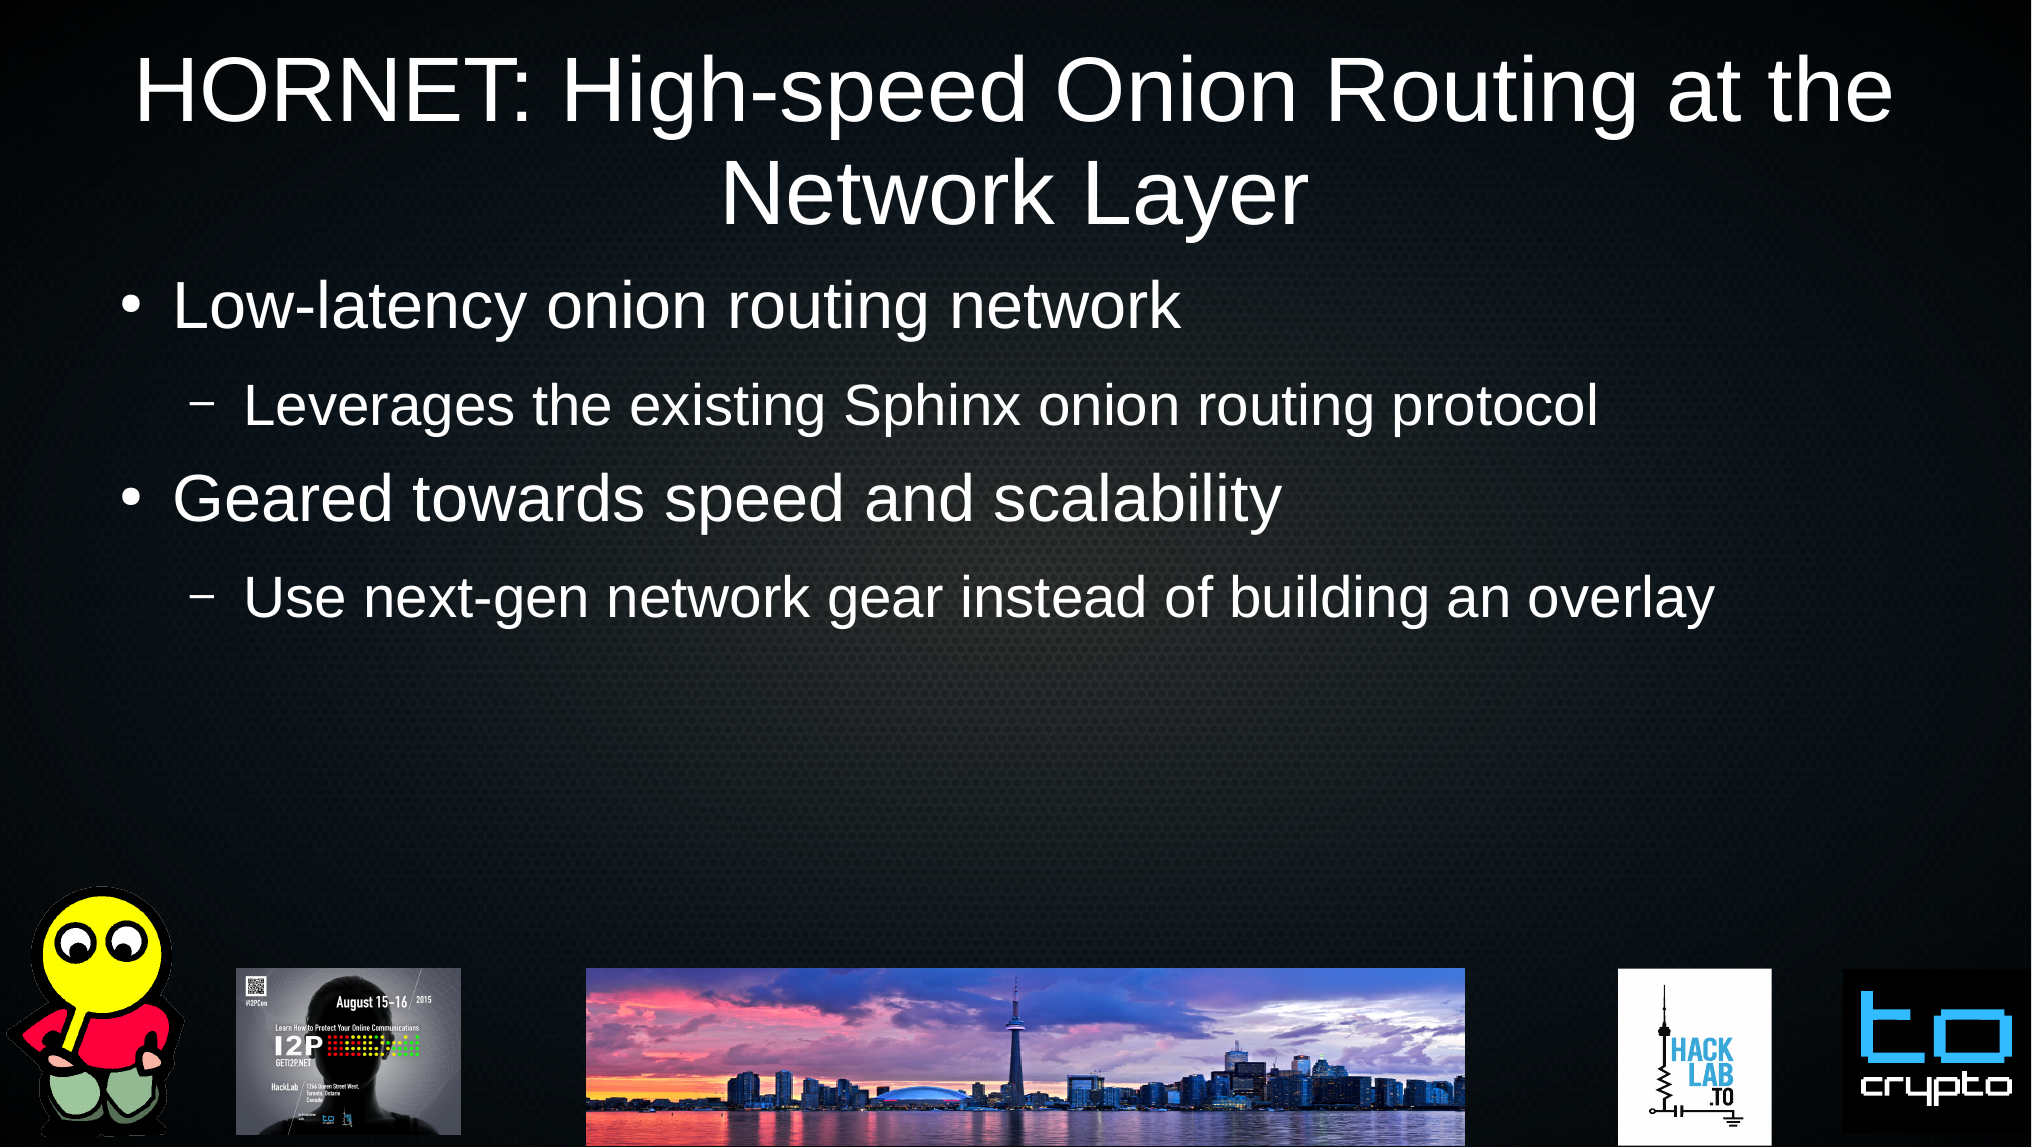

# HORNET: High-speed Onion Routing at the Network Layer
Low-latency onion routing network
Leverages the existing Sphinx onion routing protocol
Geared towards speed and scalability
Use next-gen network gear instead of building an overlay
5